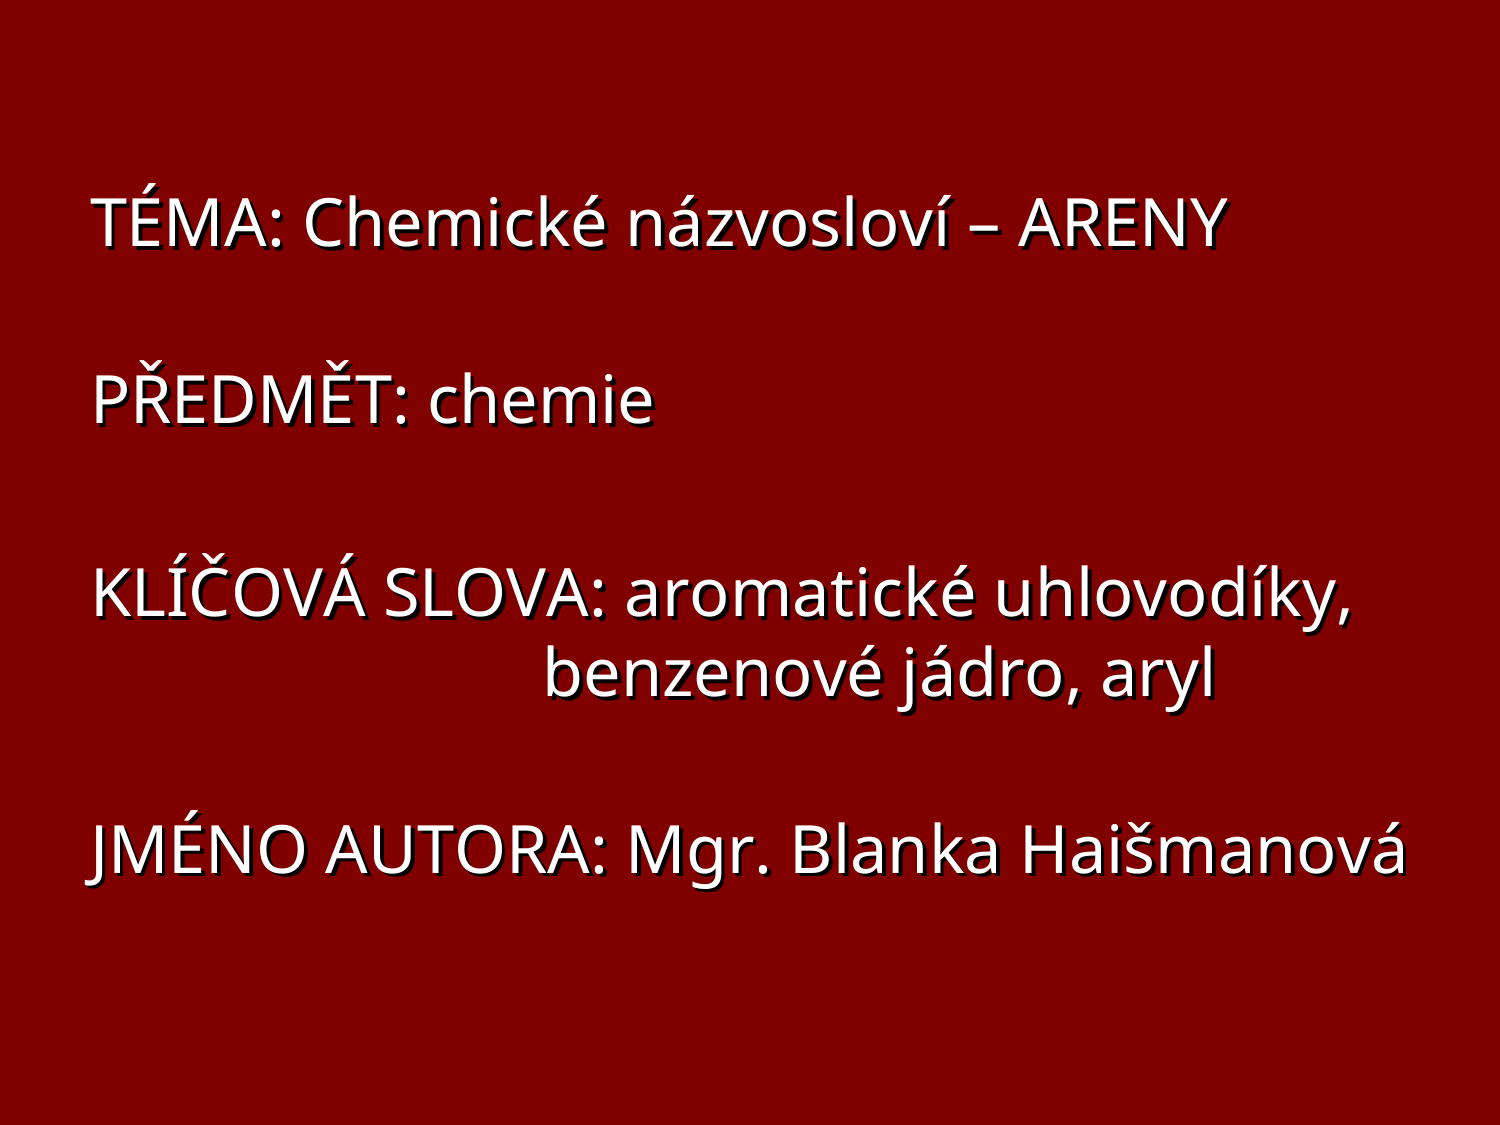

# TÉMA: Chemické názvosloví – ARENY
PŘEDMĚT: chemie
KLÍČOVÁ SLOVA: aromatické uhlovodíky,
 benzenové jádro, aryl
JMÉNO AUTORA: Mgr. Blanka Haišmanová